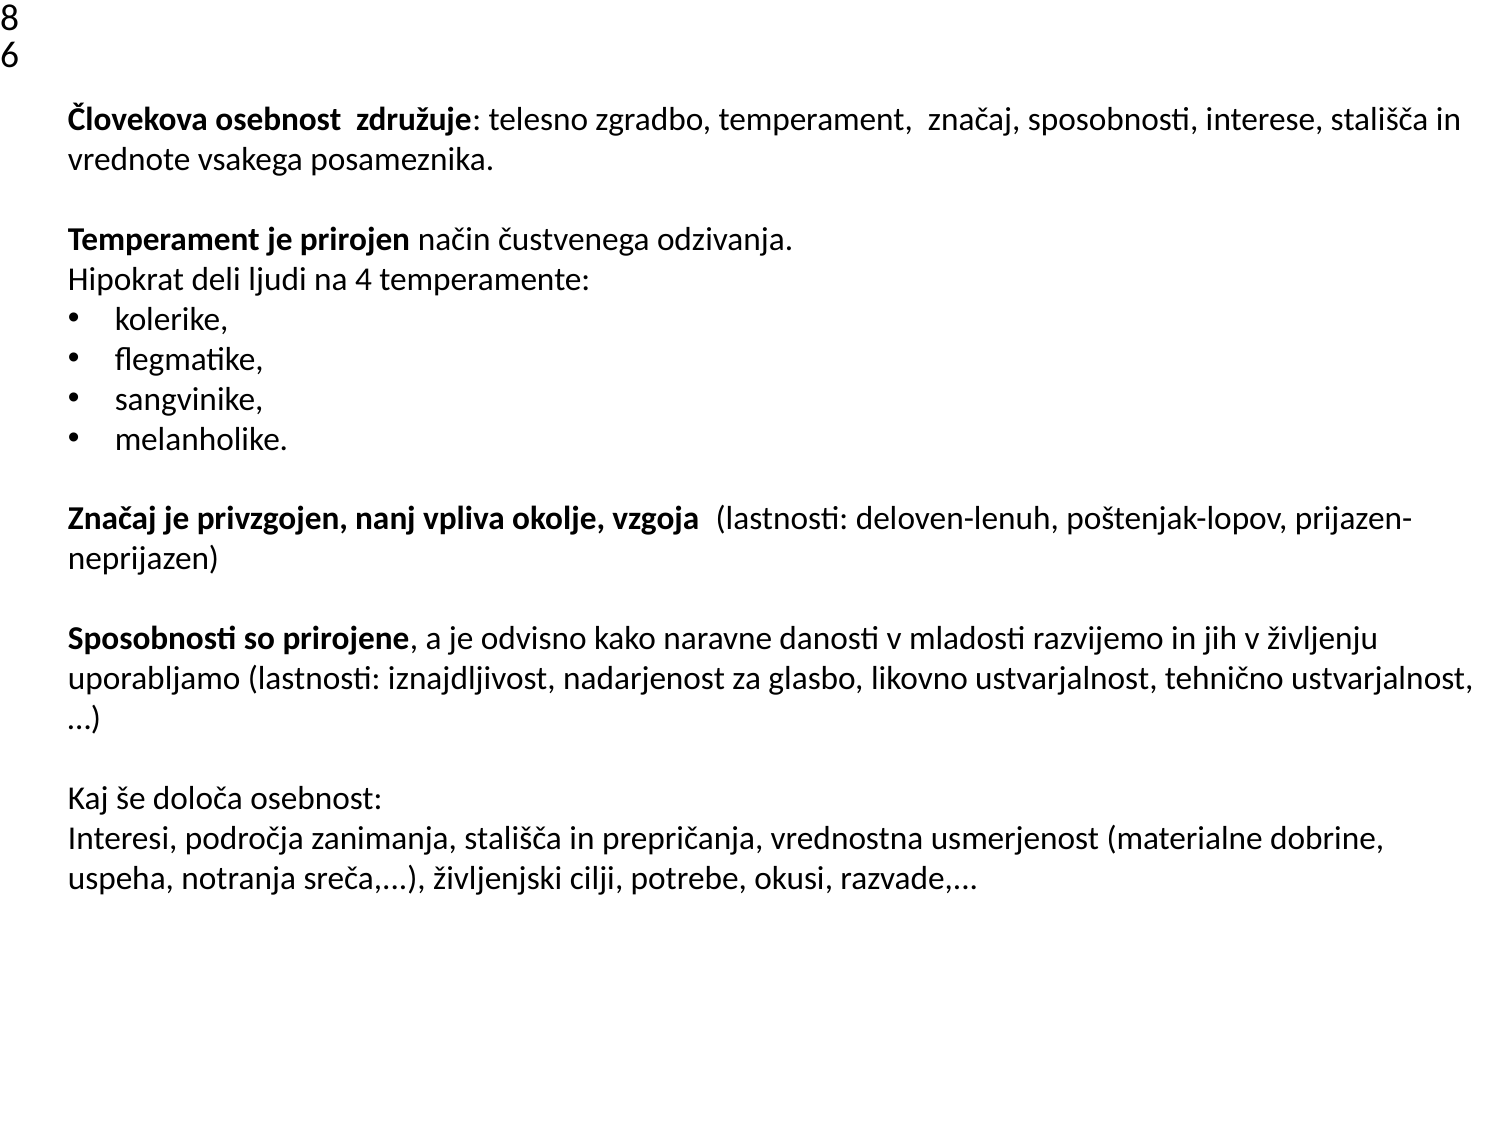

Človekova osebnost združuje: telesno zgradbo, temperament, značaj, sposobnosti, interese, stališča in vrednote vsakega posameznika.
Temperament je prirojen način čustvenega odzivanja.
Hipokrat deli ljudi na 4 temperamente:
kolerike,
flegmatike,
sangvinike,
melanholike.
Značaj je privzgojen, nanj vpliva okolje, vzgoja (lastnosti: deloven-lenuh, poštenjak-lopov, prijazen-neprijazen)
Sposobnosti so prirojene, a je odvisno kako naravne danosti v mladosti razvijemo in jih v življenju uporabljamo (lastnosti: iznajdljivost, nadarjenost za glasbo, likovno ustvarjalnost, tehnično ustvarjalnost,…)
Kaj še določa osebnost:
Interesi, področja zanimanja, stališča in prepričanja, vrednostna usmerjenost (materialne dobrine, uspeha, notranja sreča,...), življenjski cilji, potrebe, okusi, razvade,...